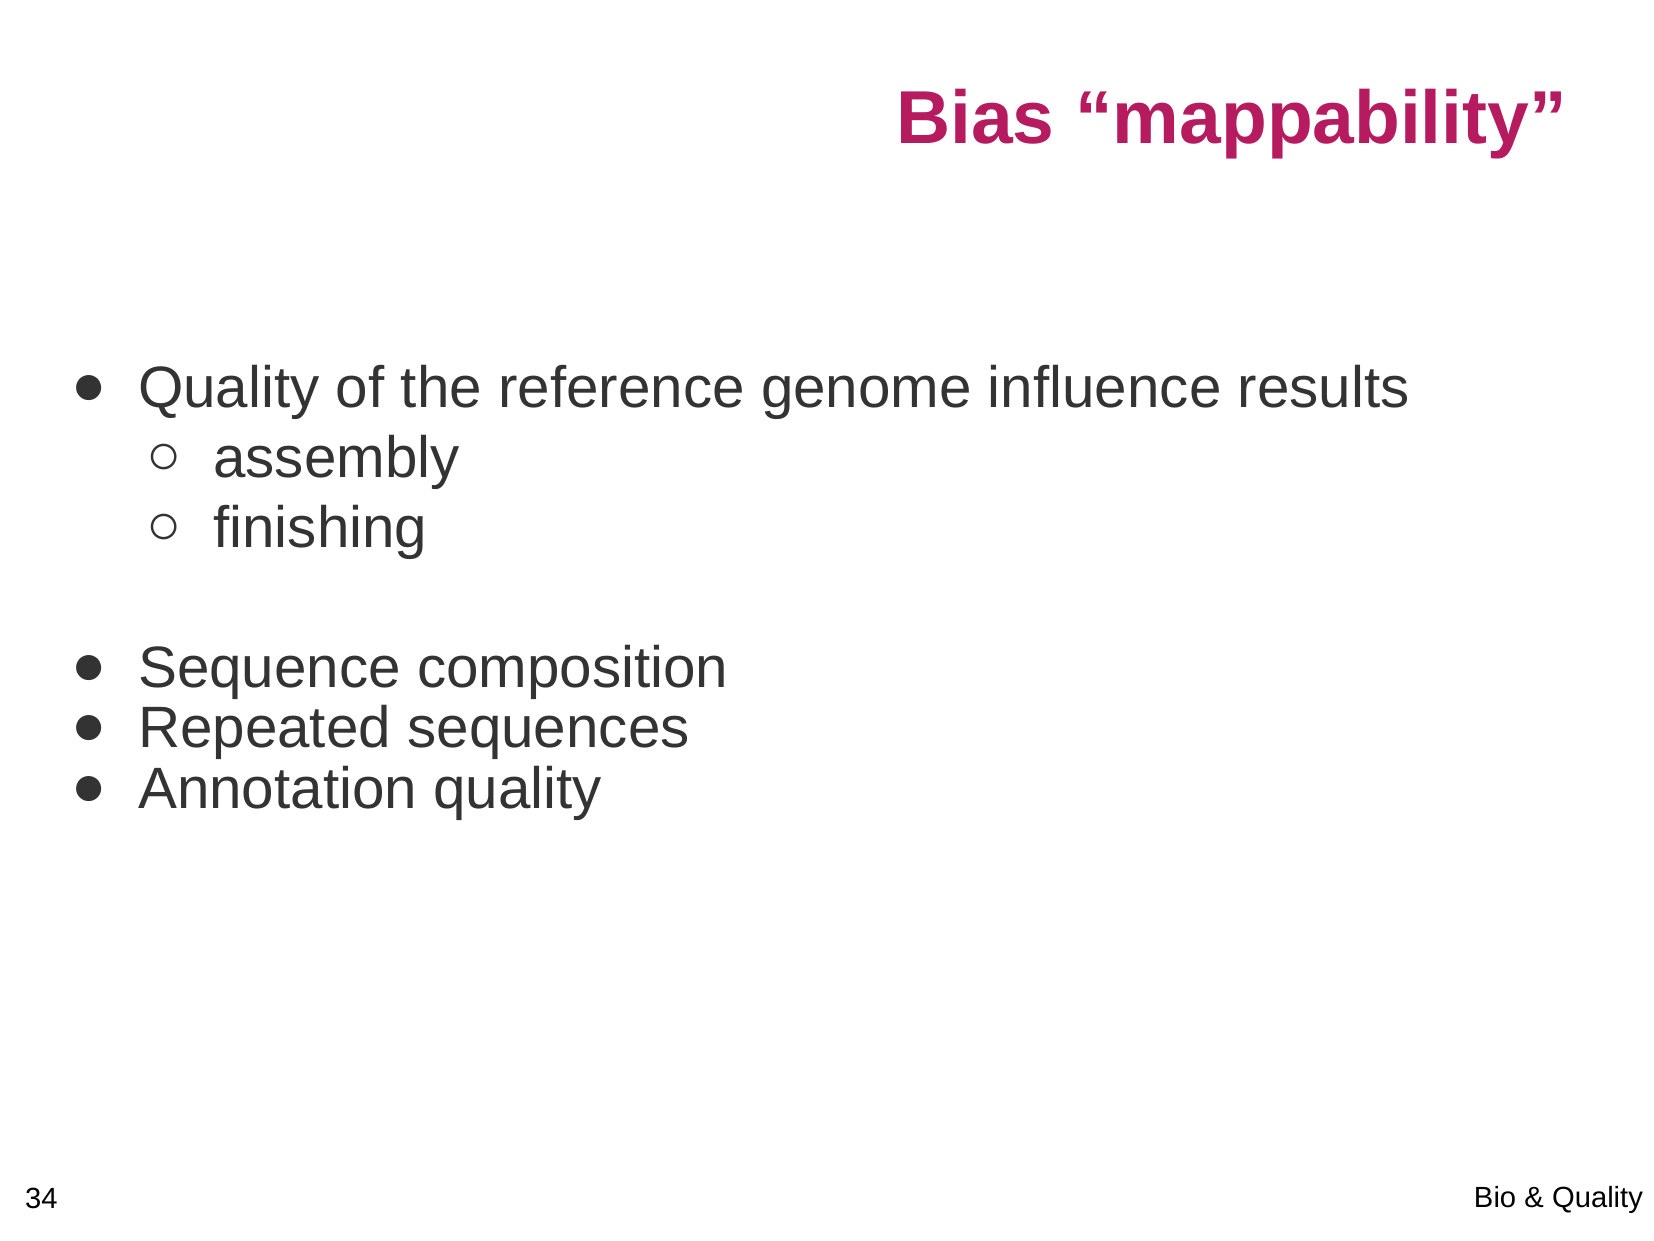

Bias “mappability”
Quality of the reference genome influence results
assembly
finishing
Sequence composition
Repeated sequences
Annotation quality